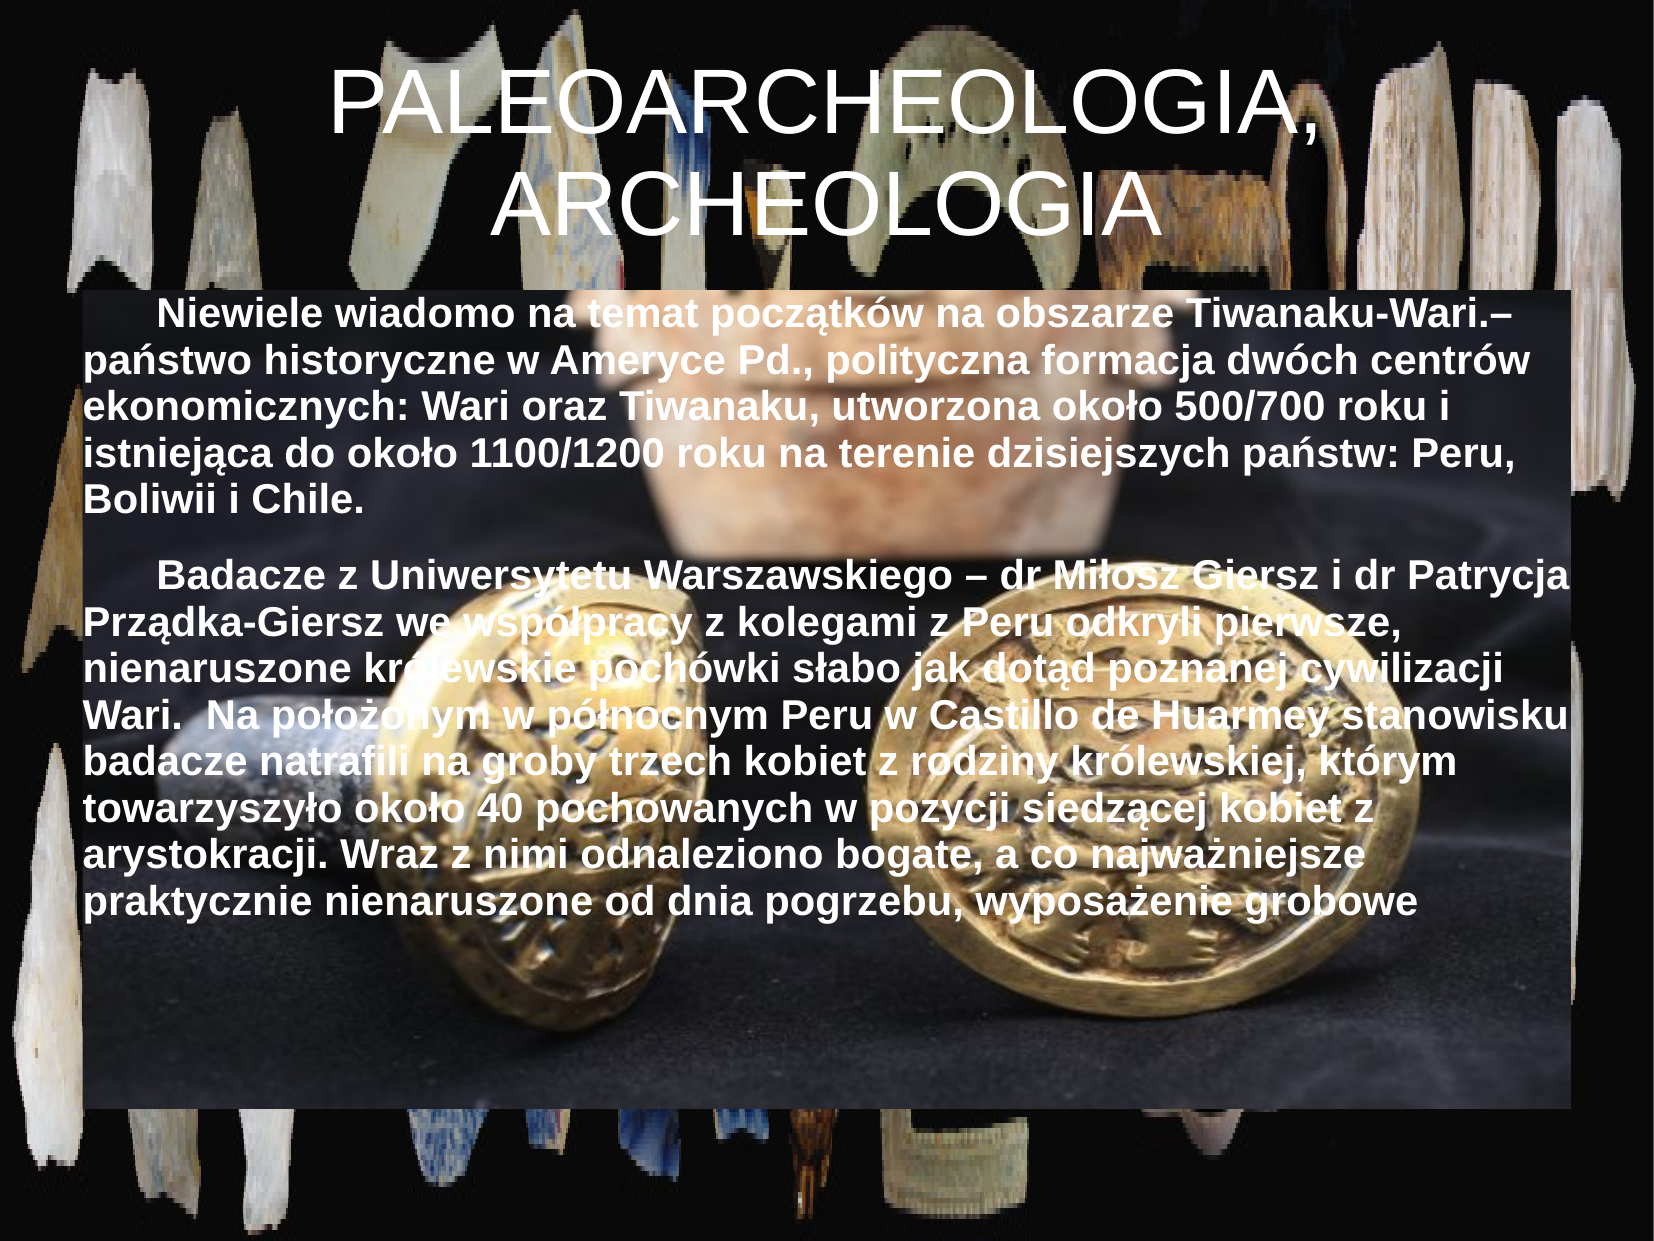

# PALEOARCHEOLOGIA, ARCHEOLOGIA
 	Niewiele wiadomo na temat początków na obszarze Tiwanaku-Wari.– państwo historyczne w Ameryce Pd., polityczna formacja dwóch centrów ekonomicznych: Wari oraz Tiwanaku, utworzona około 500/700 roku i istniejąca do około 1100/1200 roku na terenie dzisiejszych państw: Peru, Boliwii i Chile.
 	Badacze z Uniwersytetu Warszawskiego – dr Miłosz Giersz i dr Patrycja Prządka-Giersz we współpracy z kolegami z Peru odkryli pierwsze, nienaruszone królewskie pochówki słabo jak dotąd poznanej cywilizacji Wari. Na położonym w północnym Peru w Castillo de Huarmey stanowisku badacze natrafili na groby trzech kobiet z rodziny królewskiej, którym towarzyszyło około 40 pochowanych w pozycji siedzącej kobiet z arystokracji. Wraz z nimi odnaleziono bogate, a co najważniejsze praktycznie nienaruszone od dnia pogrzebu, wyposażenie grobowe